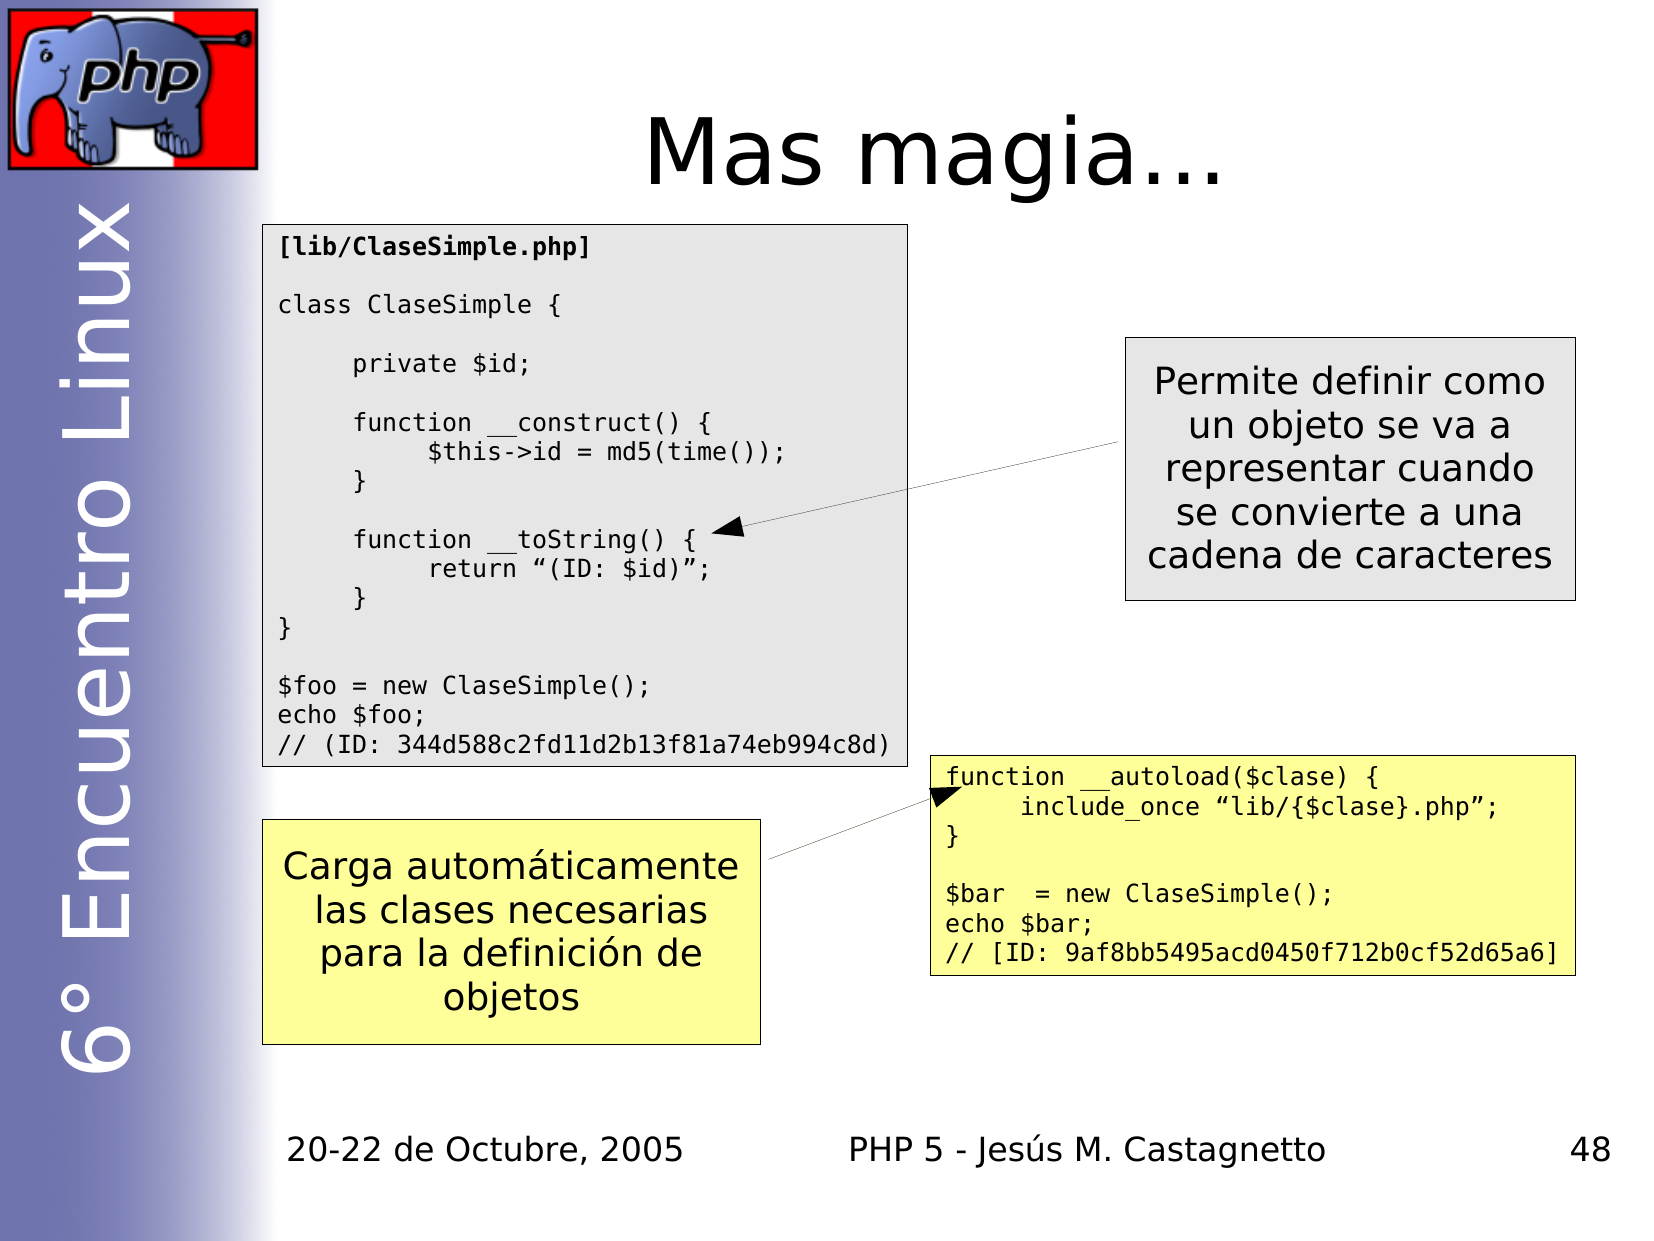

# Mas magia...
[lib/ClaseSimple.php]
class ClaseSimple {
	private $id;
	function __construct() {
		$this->id = md5(time());
	}
	function __toString() {
		return “(ID: $id)”;
	}
}
$foo = new ClaseSimple();
echo $foo;
// (ID: 344d588c2fd11d2b13f81a74eb994c8d)
Permite definir como
un objeto se va a
representar cuando
se convierte a una
cadena de caracteres
function __autoload($clase) {
	include_once “lib/{$clase}.php”;
}
$bar = new ClaseSimple();
echo $bar;
// [ID: 9af8bb5495acd0450f712b0cf52d65a6]
Carga automáticamente
las clases necesarias
para la definición de
objetos
20-22 de Octubre, 2005
PHP 5 - Jesús M. Castagnetto
48